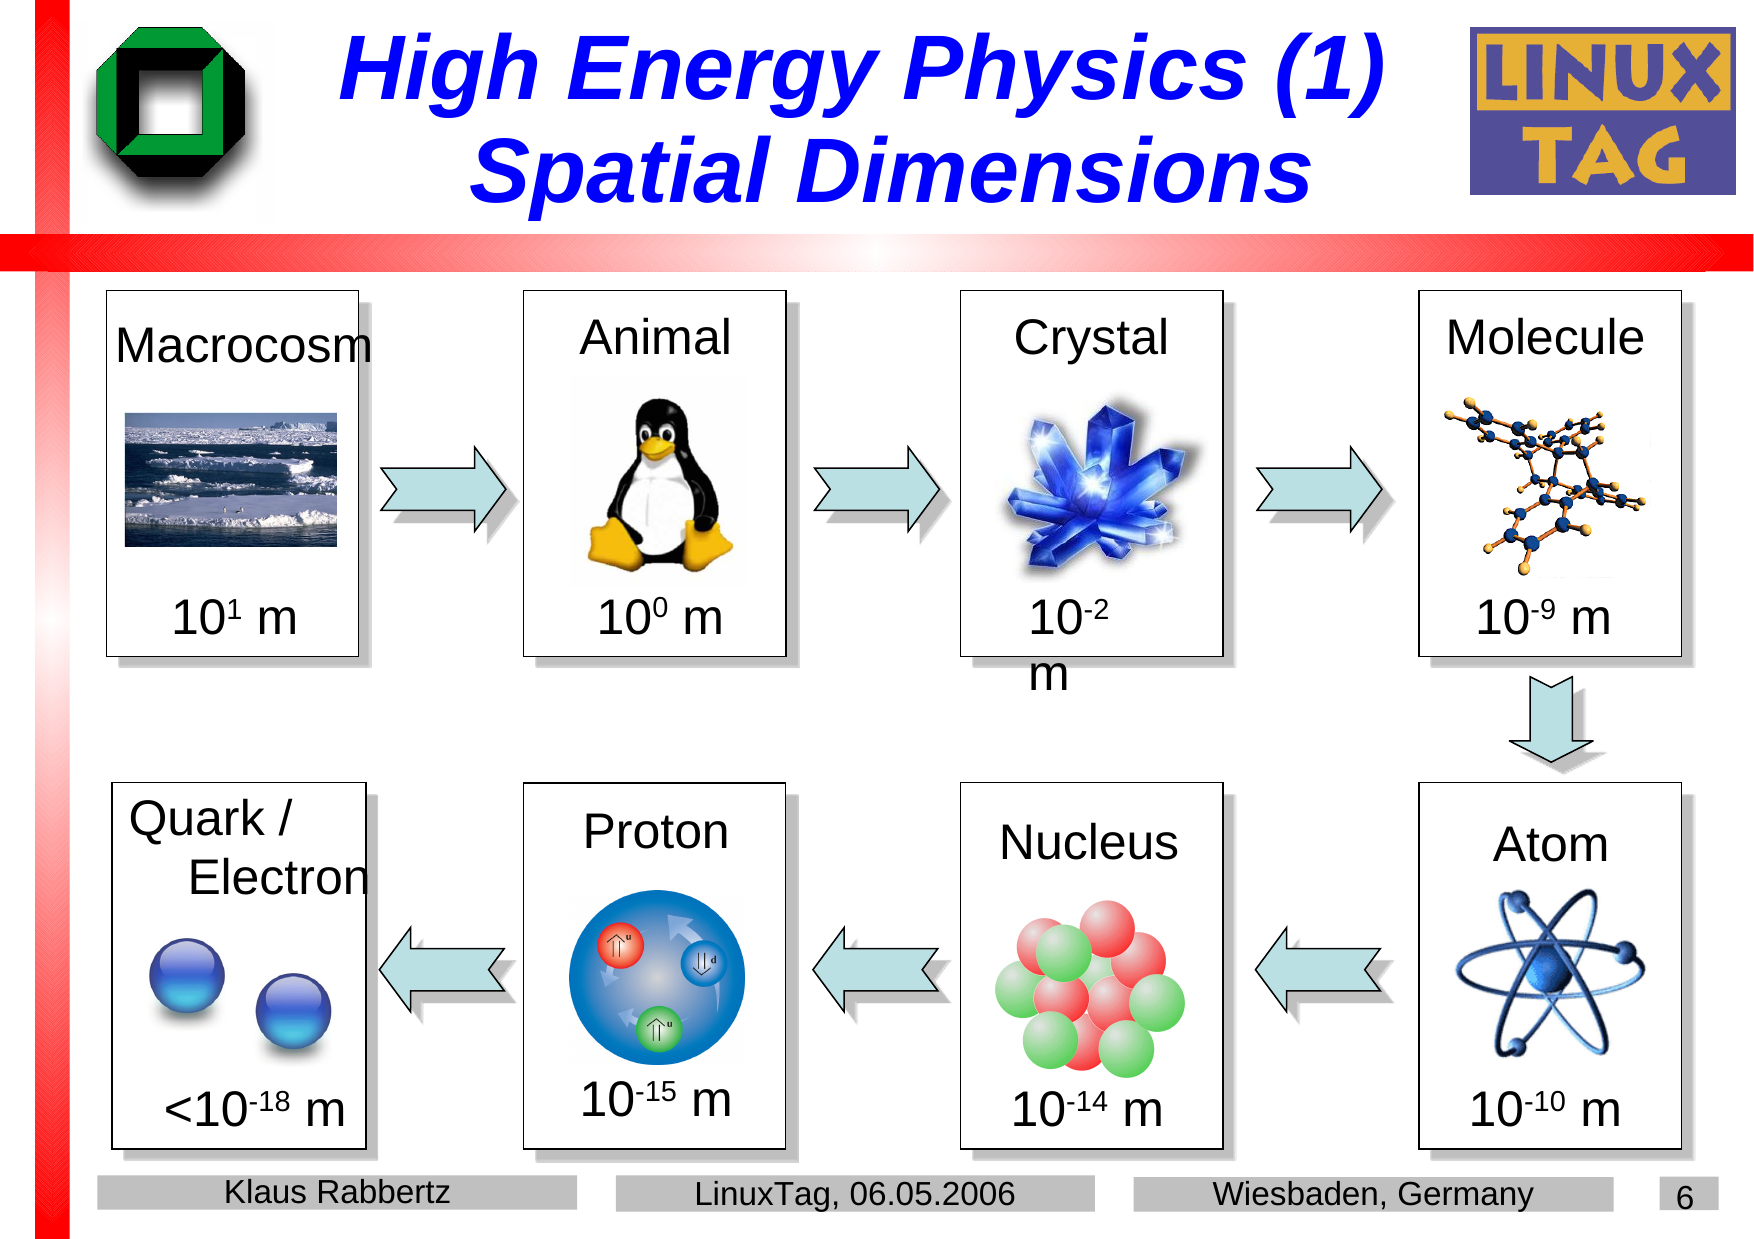

# High Energy Physics (1) Spatial Dimensions
Macrocosm
101 m
Animal
100 m
Crystal
10-2 m
Molecule
10-9 m
Quark /
Electron
<10-18 m
Nucleus
10-14 m
Atom
10-10 m
Proton
10-15 m